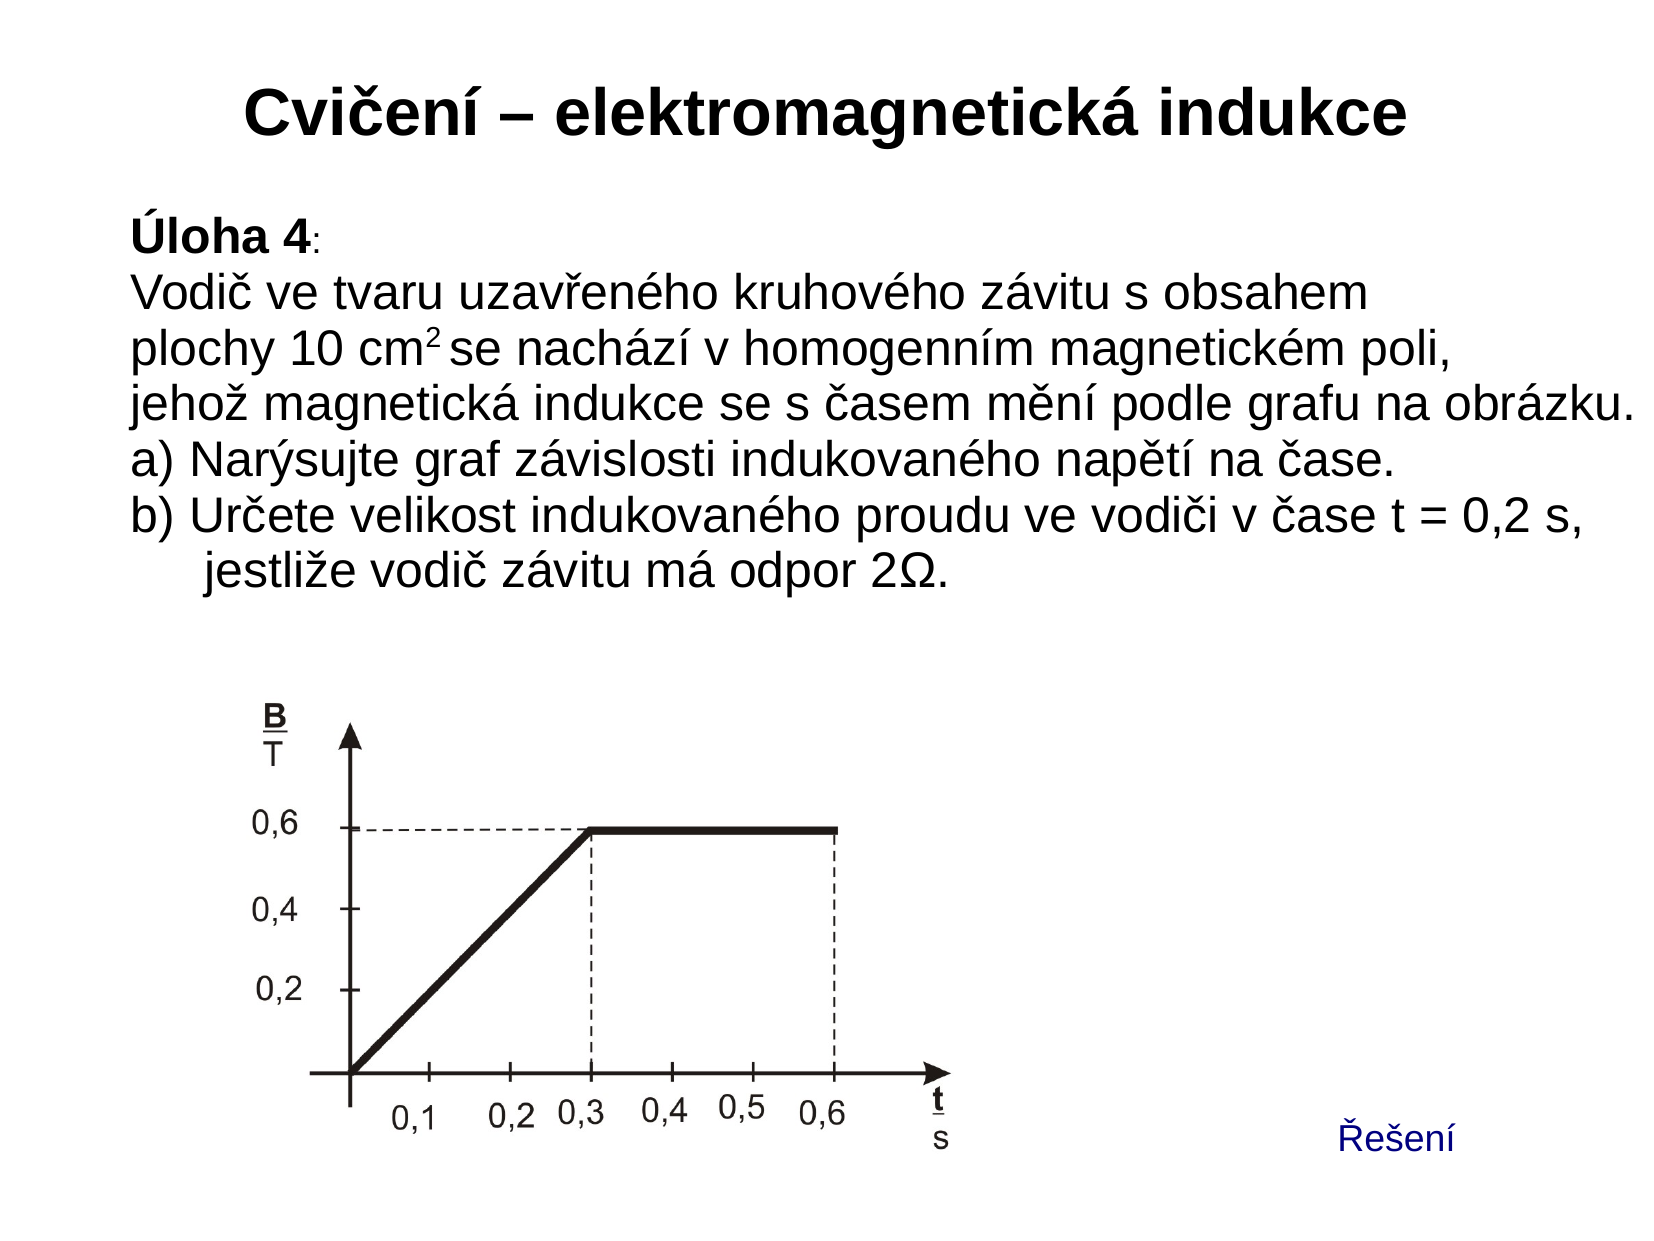

# Cvičení – elektromagnetická indukce
Úloha 4:
Vodič ve tvaru uzavřeného kruhového závitu s obsahem
plochy 10 cm2 se nachází v homogenním magnetickém poli,
jehož magnetická indukce se s časem mění podle grafu na obrázku.
a) Narýsujte graf závislosti indukovaného napětí na čase.
b) Určete velikost indukovaného proudu ve vodiči v čase t = 0,2 s,
	jestliže vodič závitu má odpor 2Ω.
Řešení